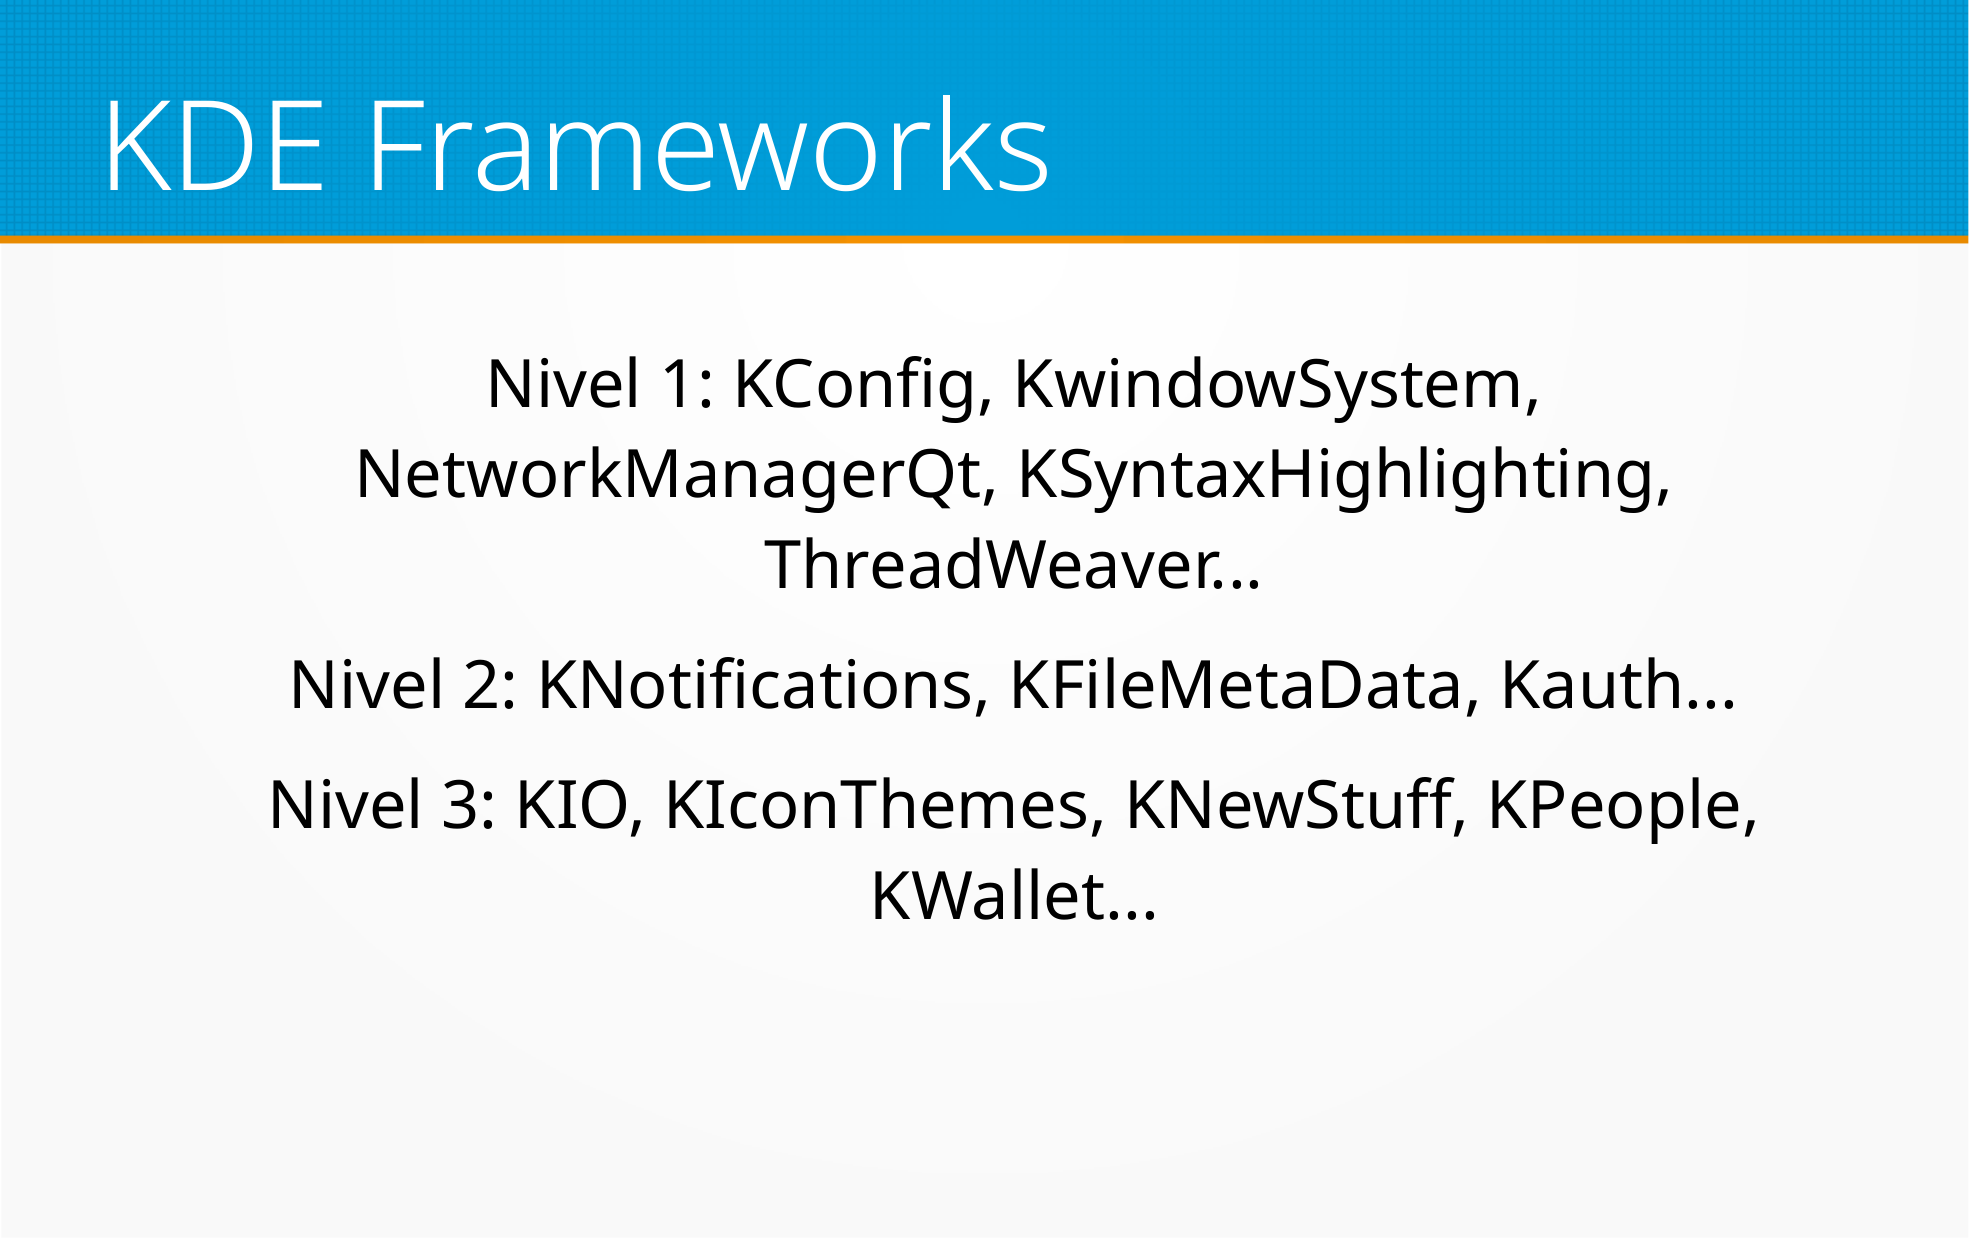

# KDE Frameworks
Nivel 1: KConfig, KwindowSystem, NetworkManagerQt, KSyntaxHighlighting, ThreadWeaver...
Nivel 2: KNotifications, KFileMetaData, Kauth...
Nivel 3: KIO, KIconThemes, KNewStuff, KPeople, KWallet...